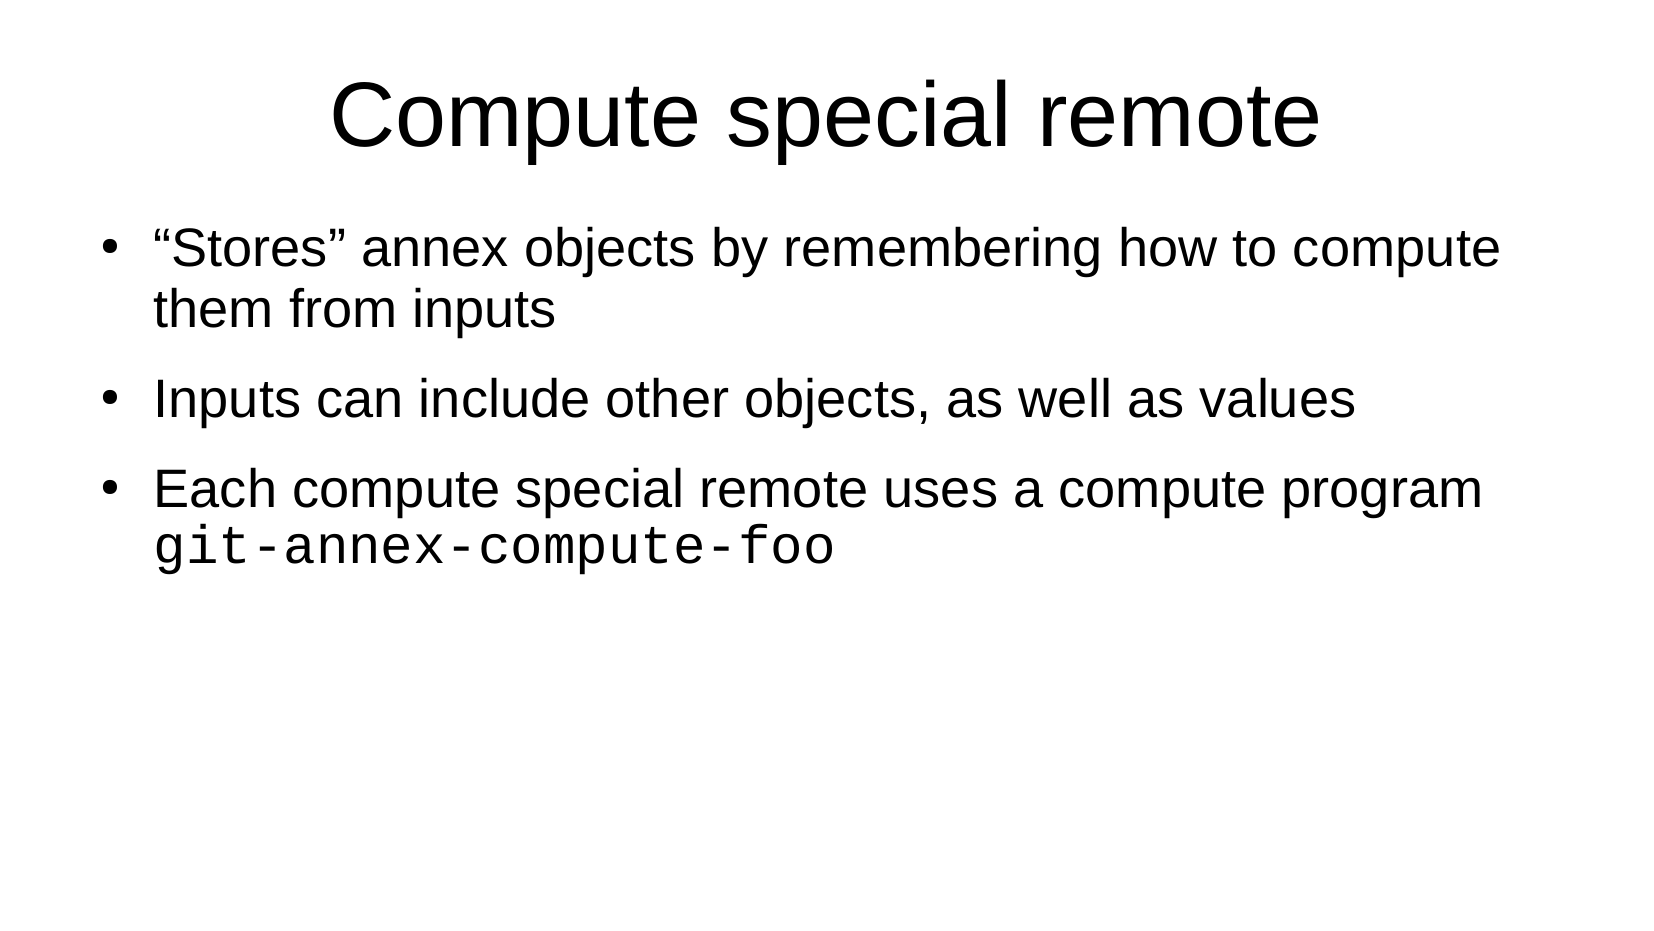

# Compute special remote
“Stores” annex objects by remembering how to compute them from inputs
Inputs can include other objects, as well as values
Each compute special remote uses a compute program git-annex-compute-foo